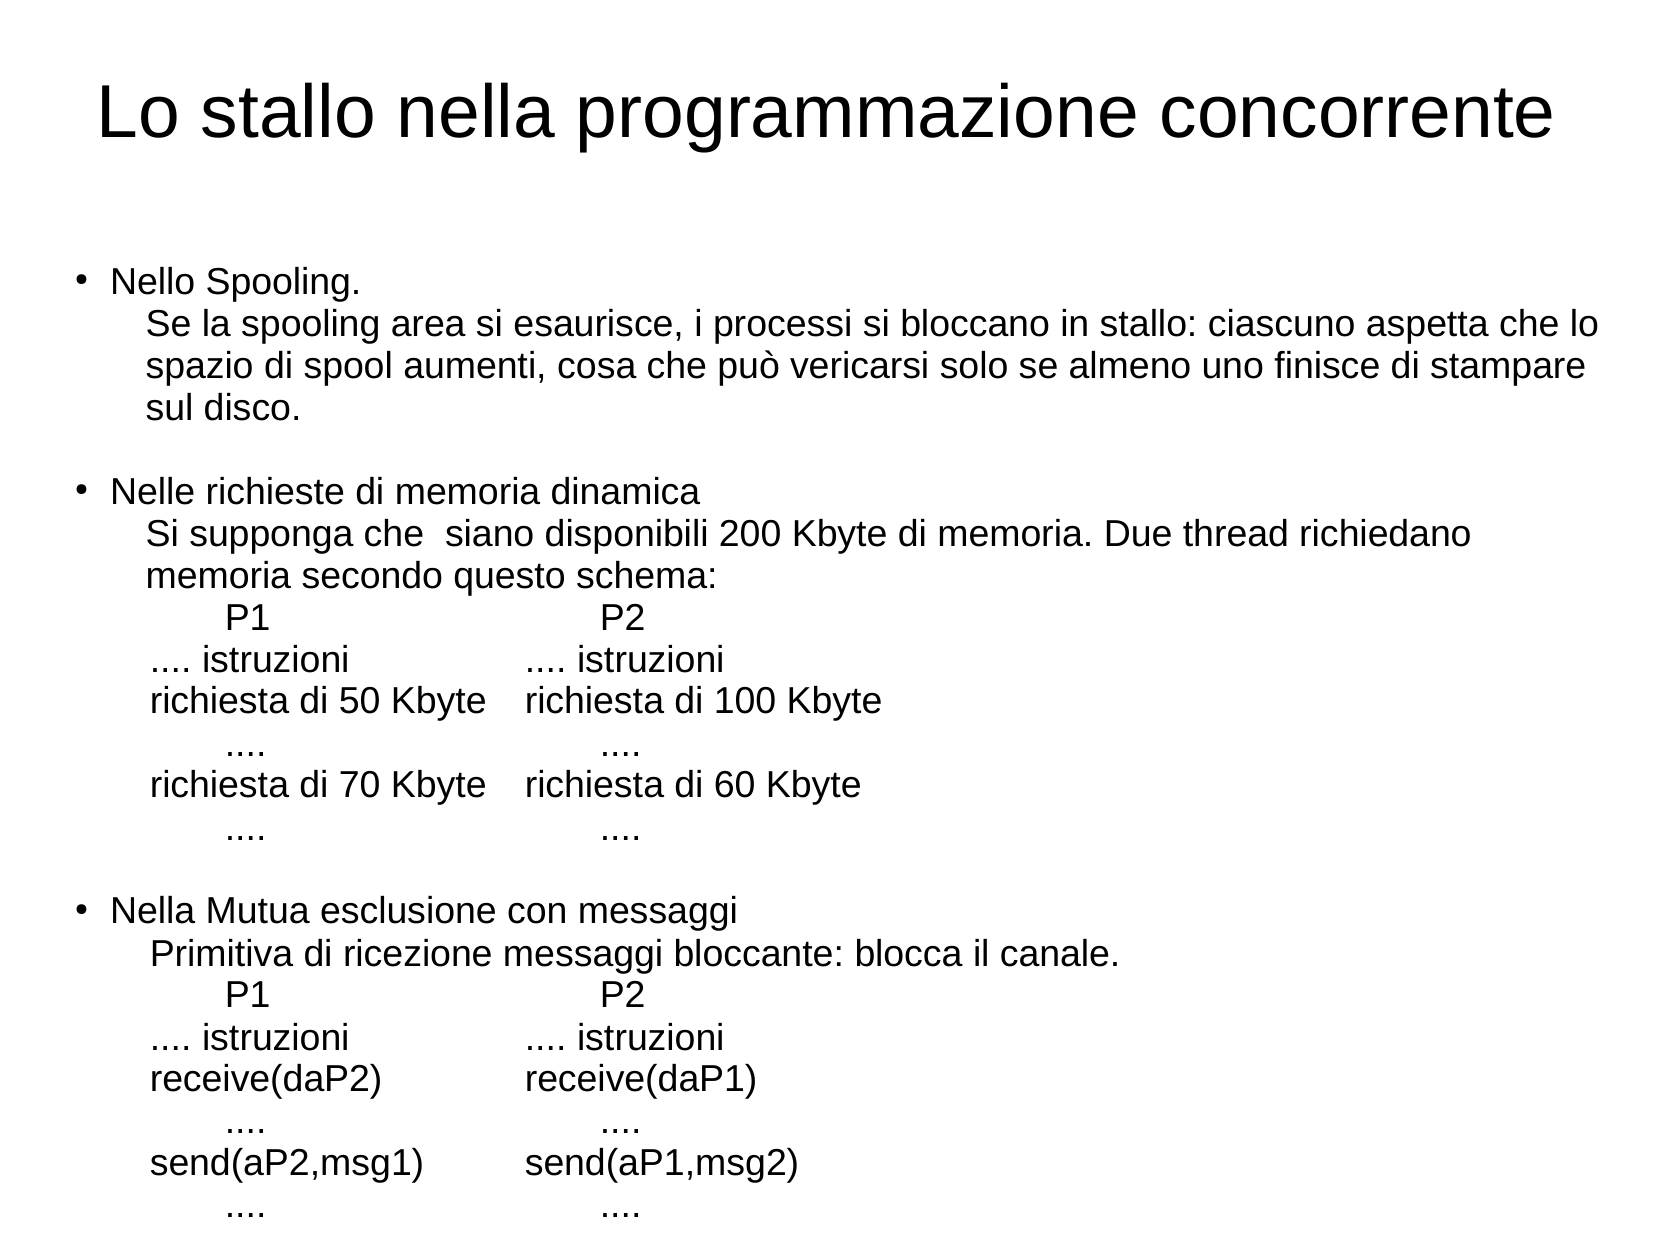

# Lo stallo nella programmazione concorrente
Nello Spooling.
Se la spooling area si esaurisce, i processi si bloccano in stallo: ciascuno aspetta che lo spazio di spool aumenti, cosa che può vericarsi solo se almeno uno finisce di stampare sul disco.
Nelle richieste di memoria dinamica
Si supponga che siano disponibili 200 Kbyte di memoria. Due thread richiedano memoria secondo questo schema:
		P1 					P2
	.... istruzioni 			.... istruzioni
	richiesta di 50 Kbyte 	richiesta di 100 Kbyte
		.... 					....
	richiesta di 70 Kbyte 	richiesta di 60 Kbyte
		.... 					....
Nella Mutua esclusione con messaggi
	Primitiva di ricezione messaggi bloccante: blocca il canale.
		P1 					P2
	.... istruzioni 			.... istruzioni
	receive(daP2) 		receive(daP1)
		....					....
	send(aP2,msg1) 		send(aP1,msg2)
		.... 					....